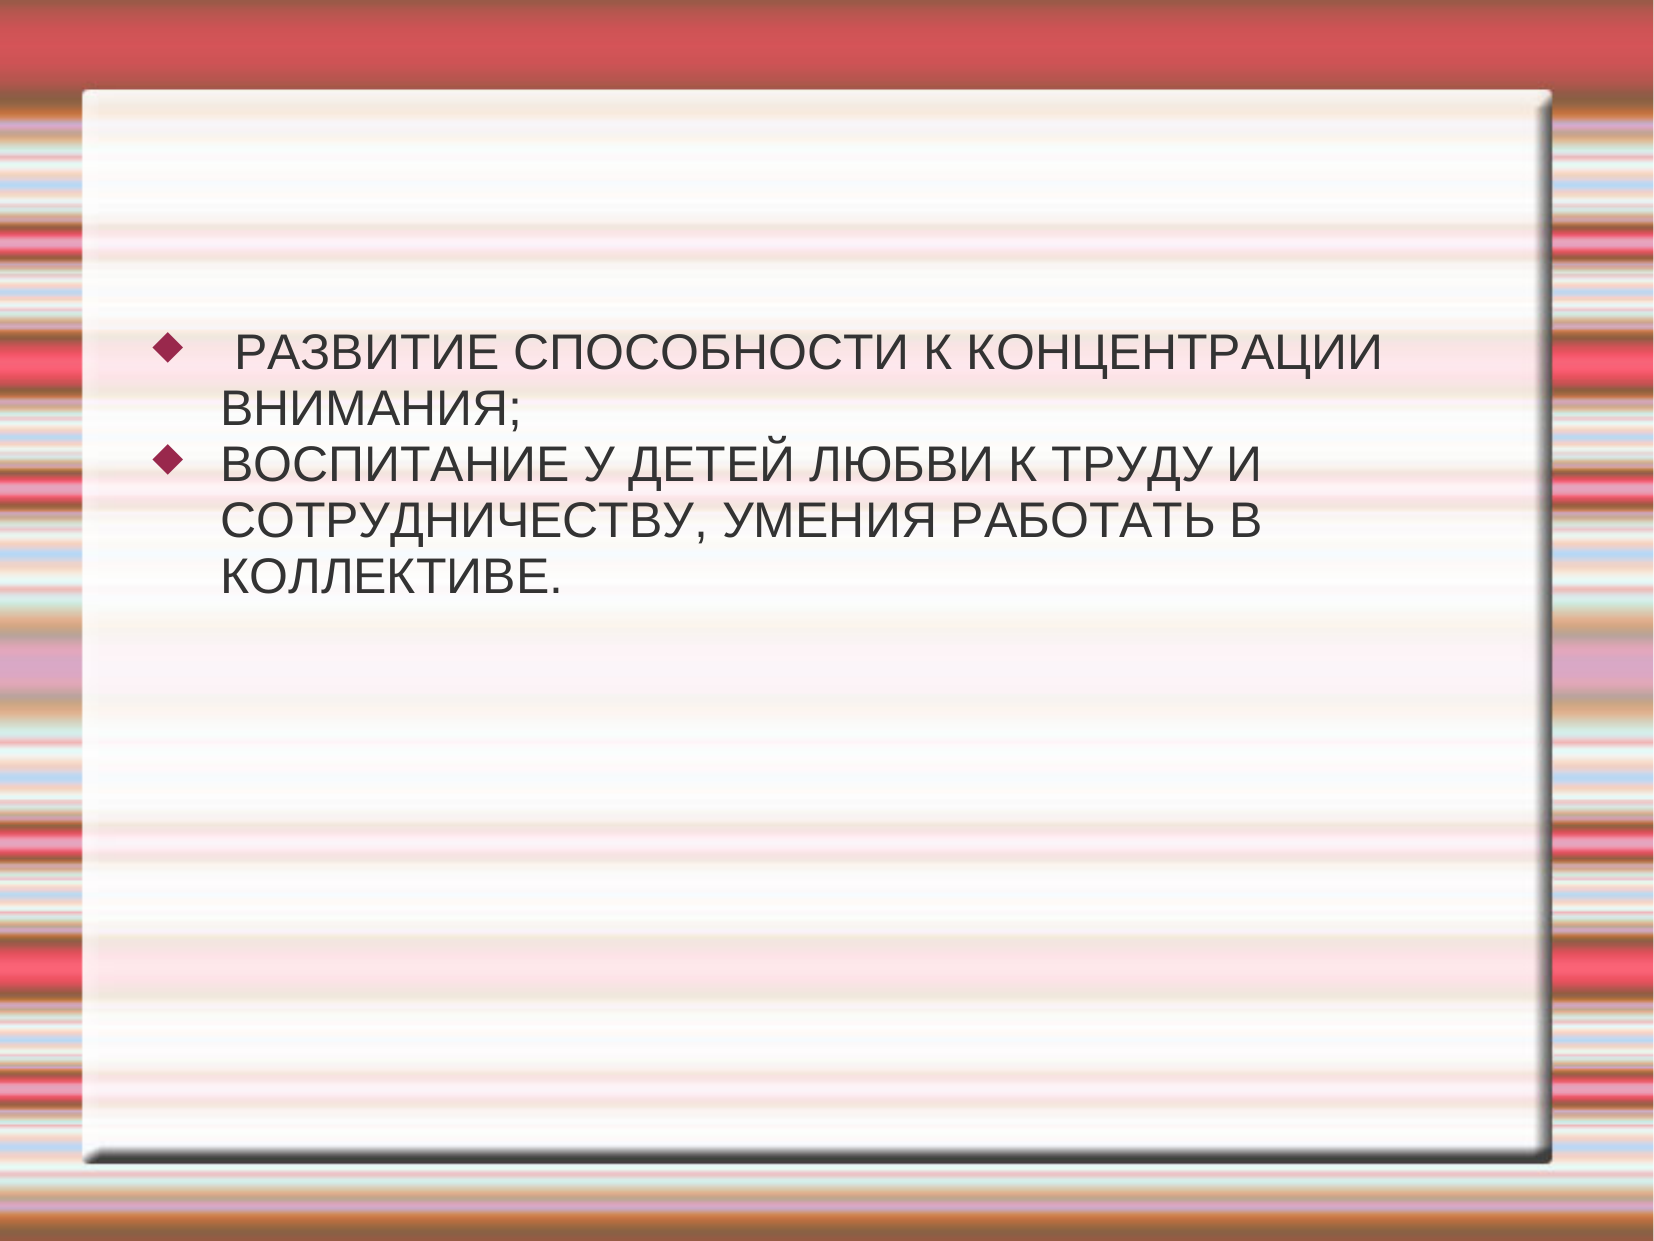

#
 РАЗВИТИЕ СПОСОБНОСТИ К КОНЦЕНТРАЦИИ ВНИМАНИЯ;
ВОСПИТАНИЕ У ДЕТЕЙ ЛЮБВИ К ТРУДУ И СОТРУДНИЧЕСТВУ, УМЕНИЯ РАБОТАТЬ В КОЛЛЕКТИВЕ.